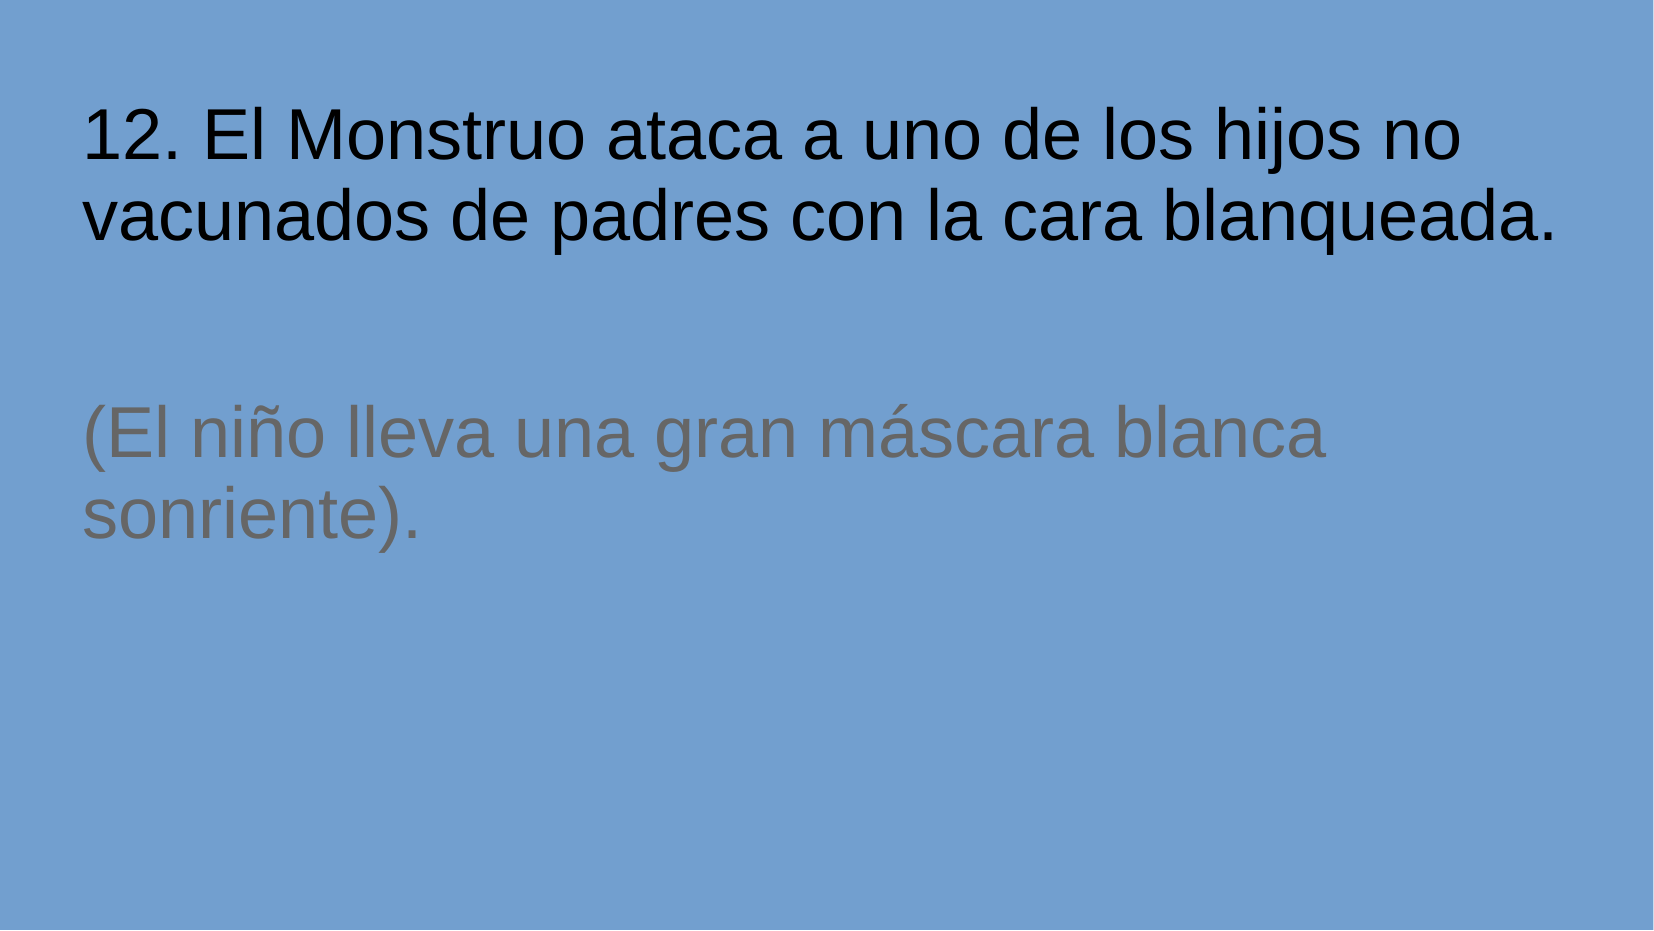

# 12. El Monstruo ataca a uno de los hijos no vacunados de padres con la cara blanqueada.
(El niño lleva una gran máscara blanca sonriente).